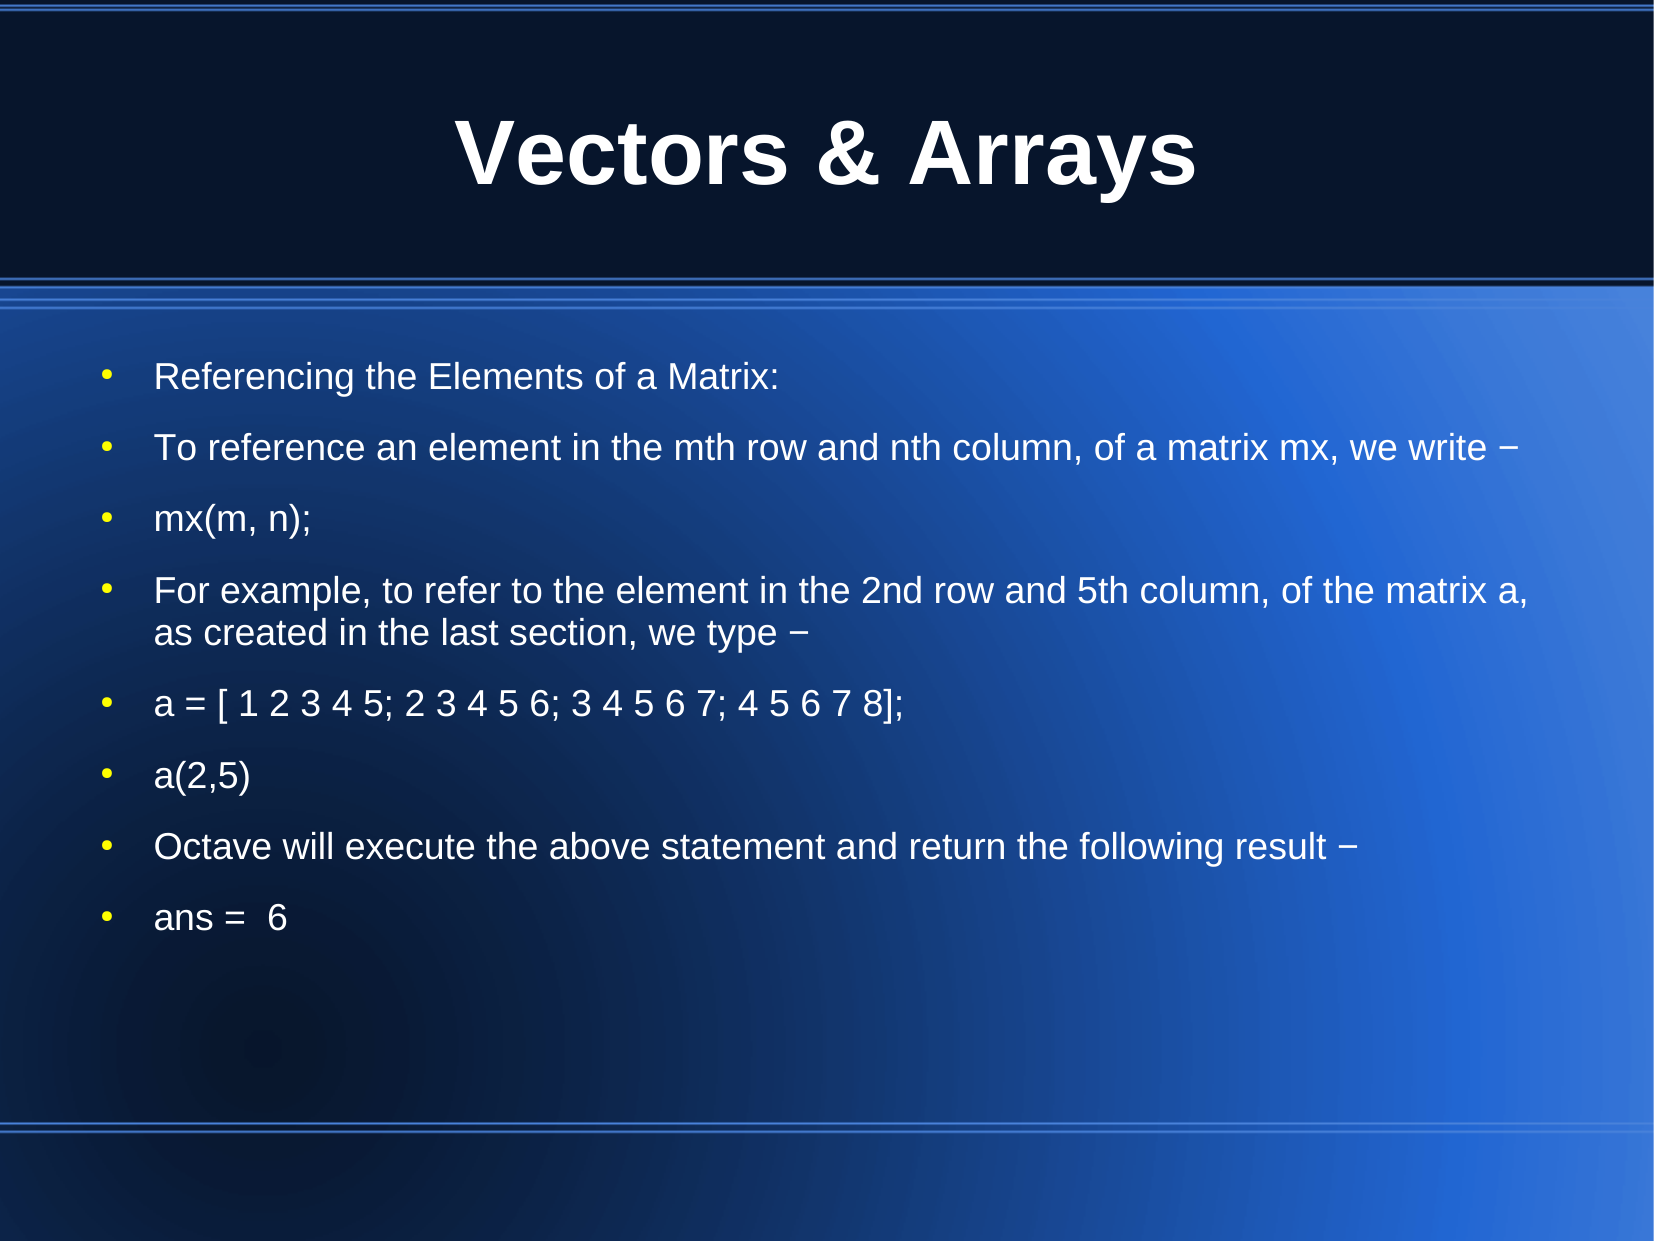

# Vectors & Arrays
Referencing the Elements of a Matrix:
To reference an element in the mth row and nth column, of a matrix mx, we write −
mx(m, n);
For example, to refer to the element in the 2nd row and 5th column, of the matrix a, as created in the last section, we type −
a = [ 1 2 3 4 5; 2 3 4 5 6; 3 4 5 6 7; 4 5 6 7 8];
a(2,5)
Octave will execute the above statement and return the following result −
ans = 6